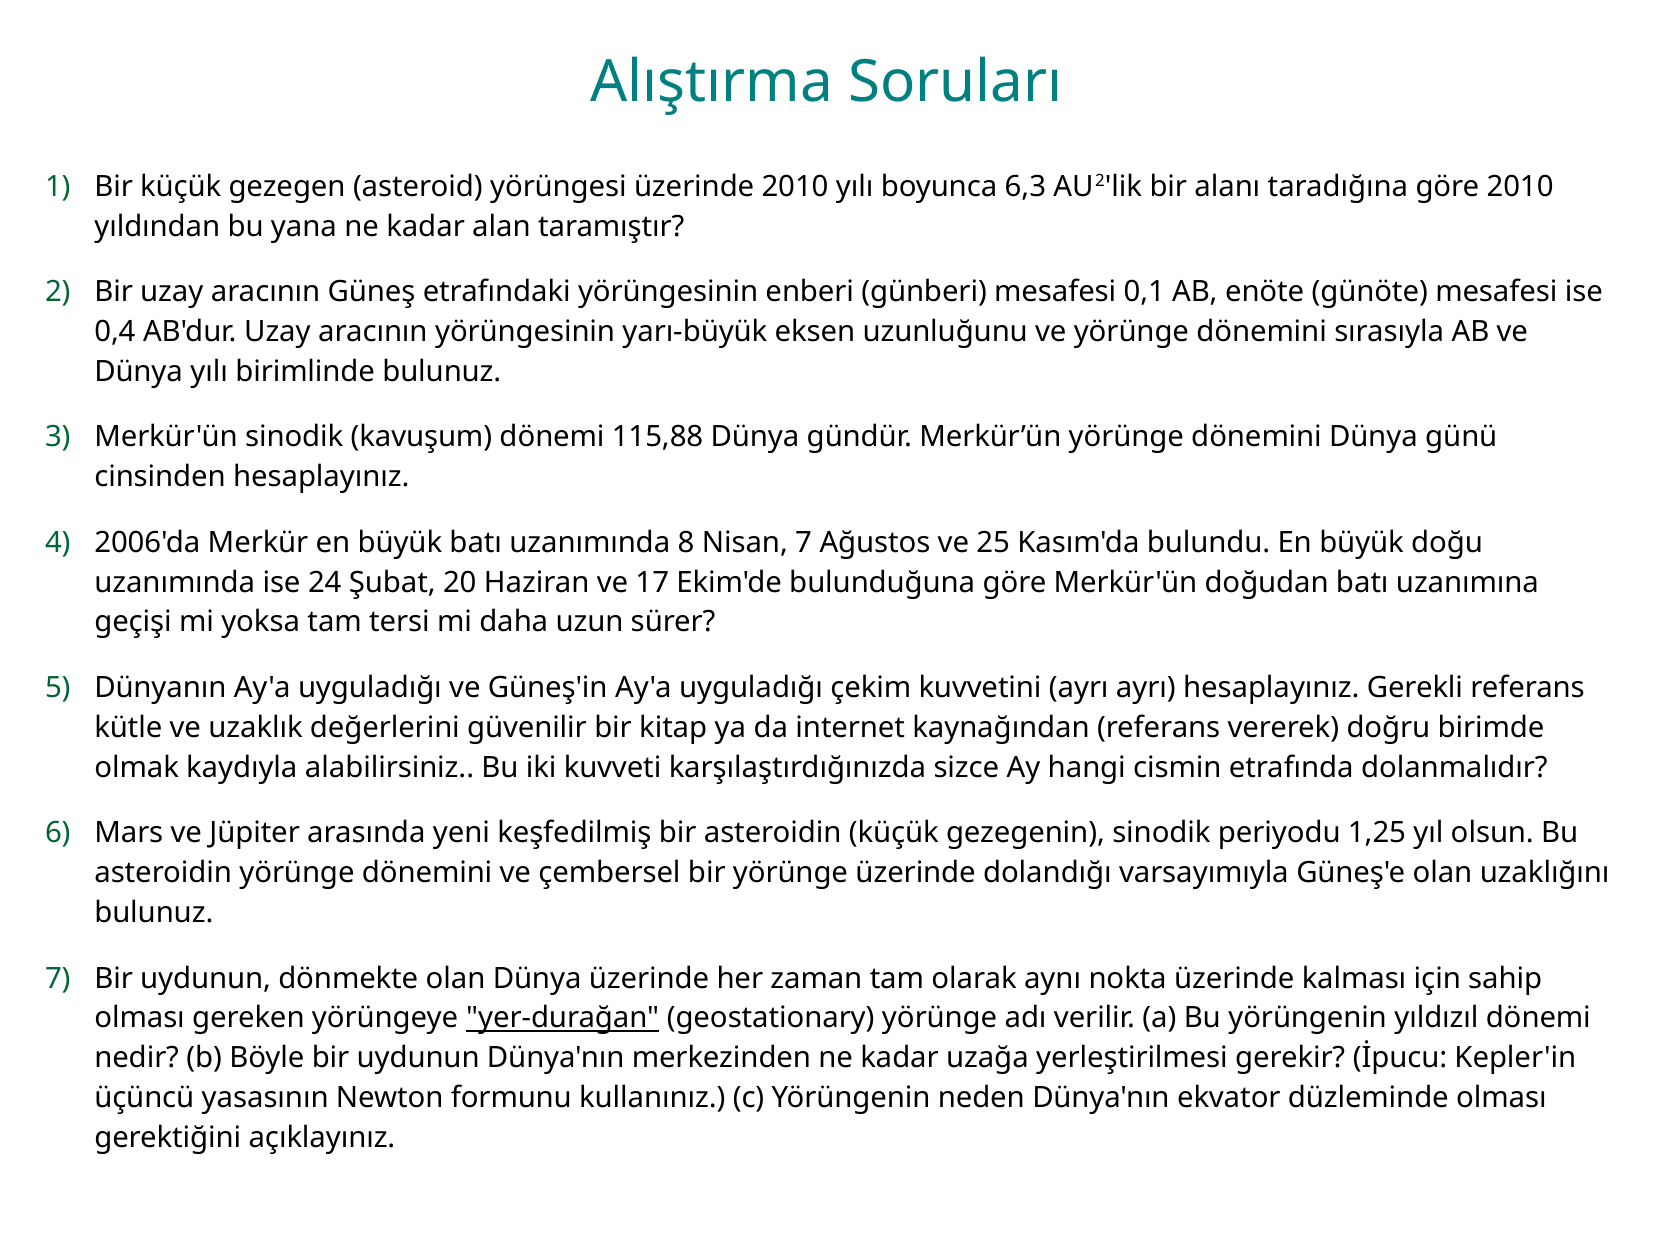

# Alıştırma Soruları
Bir küçük gezegen (asteroid) yörüngesi üzerinde 2010 yılı boyunca 6,3 AU2'lik bir alanı taradığına göre 2010 yıldından bu yana ne kadar alan taramıştır?
Bir uzay aracının Güneş etrafındaki yörüngesinin enberi (günberi) mesafesi 0,1 AB, enöte (günöte) mesafesi ise 0,4 AB'dur. Uzay aracının yörüngesinin yarı-büyük eksen uzunluğunu ve yörünge dönemini sırasıyla AB ve Dünya yılı birimlinde bulunuz.
Merkür'ün sinodik (kavuşum) dönemi 115,88 Dünya gündür. Merkür’ün yörünge dönemini Dünya günü cinsinden hesaplayınız.
2006'da Merkür en büyük batı uzanımında 8 Nisan, 7 Ağustos ve 25 Kasım'da bulundu. En büyük doğu uzanımında ise 24 Şubat, 20 Haziran ve 17 Ekim'de bulunduğuna göre Merkür'ün doğudan batı uzanımına geçişi mi yoksa tam tersi mi daha uzun sürer?
Dünyanın Ay'a uyguladığı ve Güneş'in Ay'a uyguladığı çekim kuvvetini (ayrı ayrı) hesaplayınız. Gerekli referans kütle ve uzaklık değerlerini güvenilir bir kitap ya da internet kaynağından (referans vererek) doğru birimde olmak kaydıyla alabilirsiniz.. Bu iki kuvveti karşılaştırdığınızda sizce Ay hangi cismin etrafında dolanmalıdır?
Mars ve Jüpiter arasında yeni keşfedilmiş bir asteroidin (küçük gezegenin), sinodik periyodu 1,25 yıl olsun. Bu asteroidin yörünge dönemini ve çembersel bir yörünge üzerinde dolandığı varsayımıyla Güneş'e olan uzaklığını bulunuz.
Bir uydunun, dönmekte olan Dünya üzerinde her zaman tam olarak aynı nokta üzerinde kalması için sahip olması gereken yörüngeye "yer-durağan" (geostationary) yörünge adı verilir. (a) Bu yörüngenin yıldızıl dönemi nedir? (b) Böyle bir uydunun Dünya'nın merkezinden ne kadar uzağa yerleştirilmesi gerekir? (İpucu: Kepler'in üçüncü yasasının Newton formunu kullanınız.) (c) Yörüngenin neden Dünya'nın ekvator düzleminde olması gerektiğini açıklayınız.